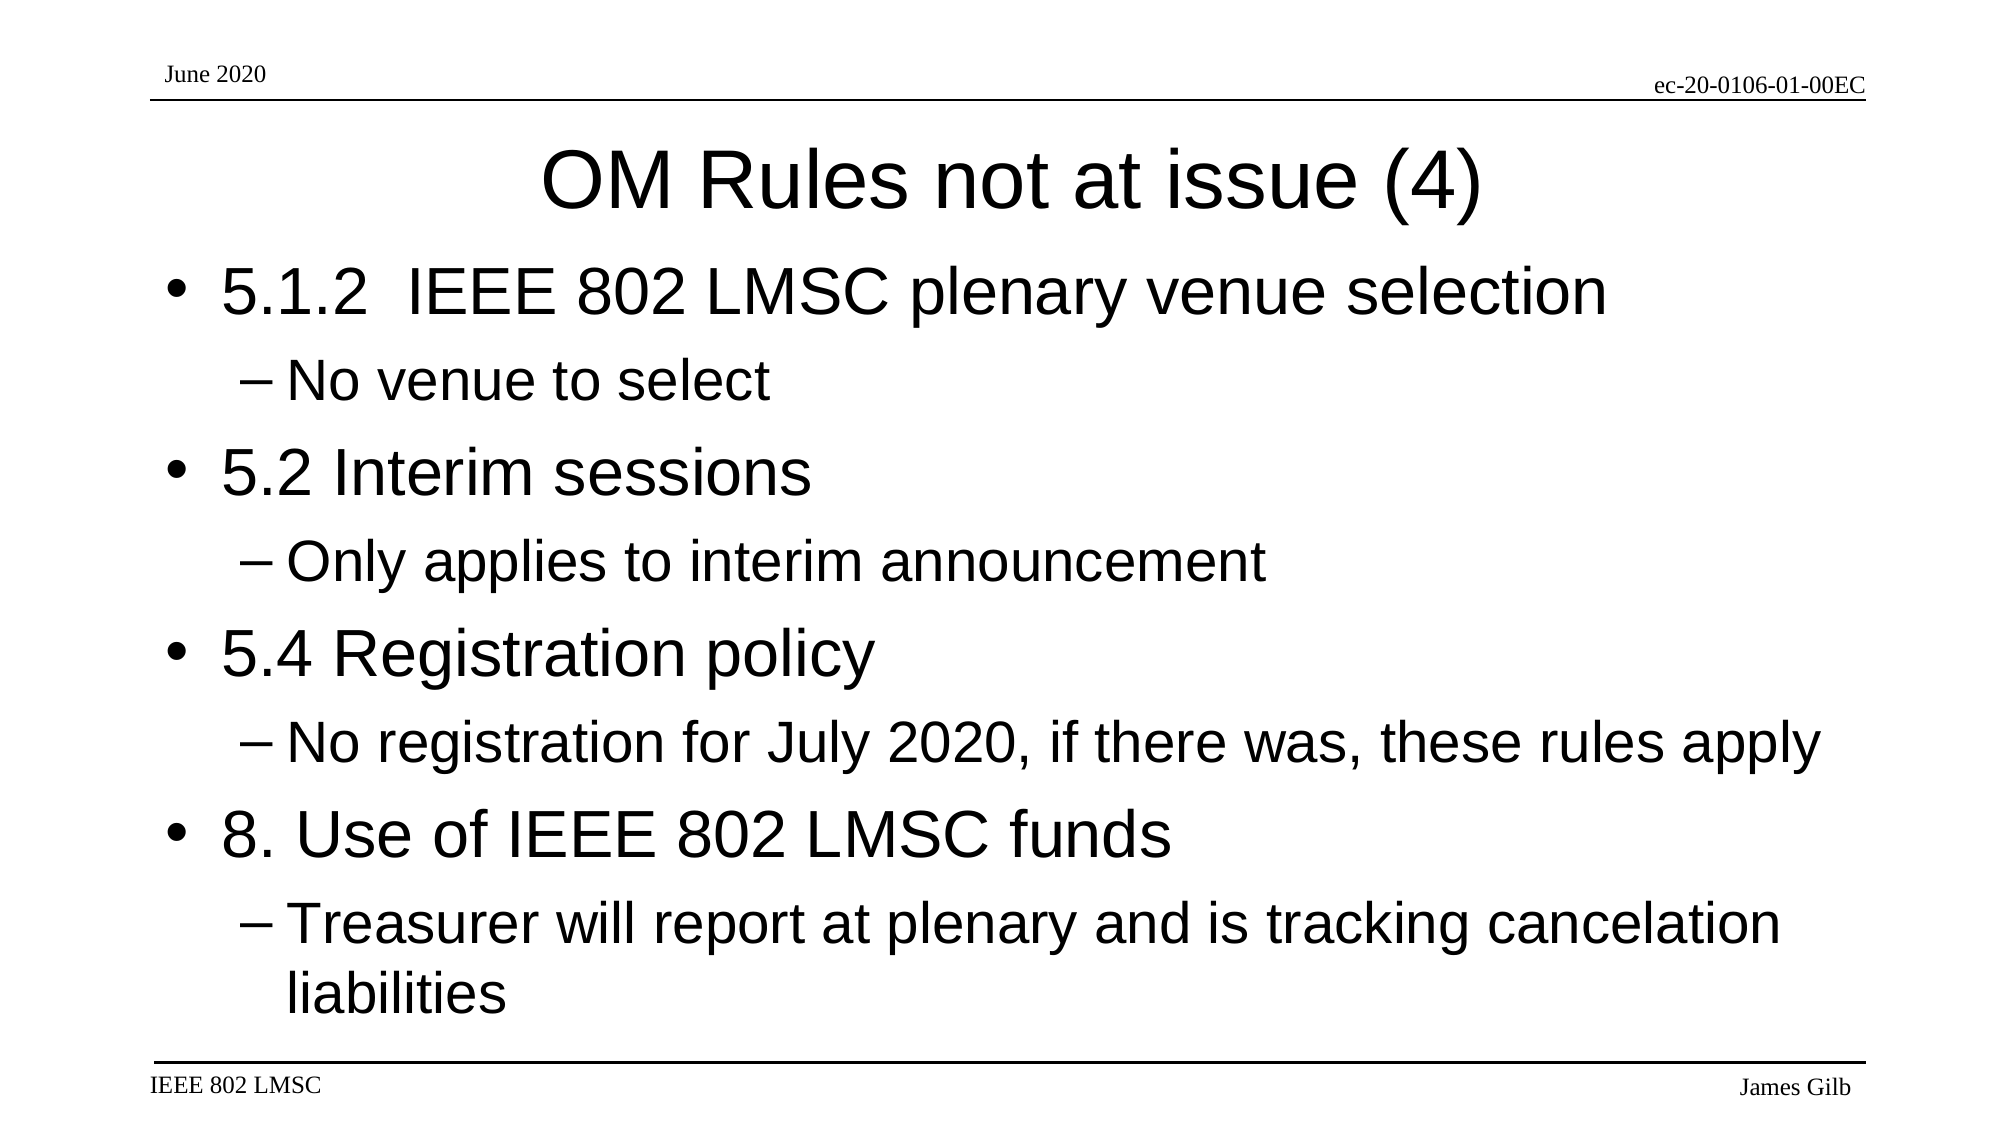

# OM Rules not at issue (4)
5.1.2 IEEE 802 LMSC plenary venue selection
No venue to select
5.2 Interim sessions
Only applies to interim announcement
5.4 Registration policy
No registration for July 2020, if there was, these rules apply
8. Use of IEEE 802 LMSC funds
Treasurer will report at plenary and is tracking cancelation liabilities